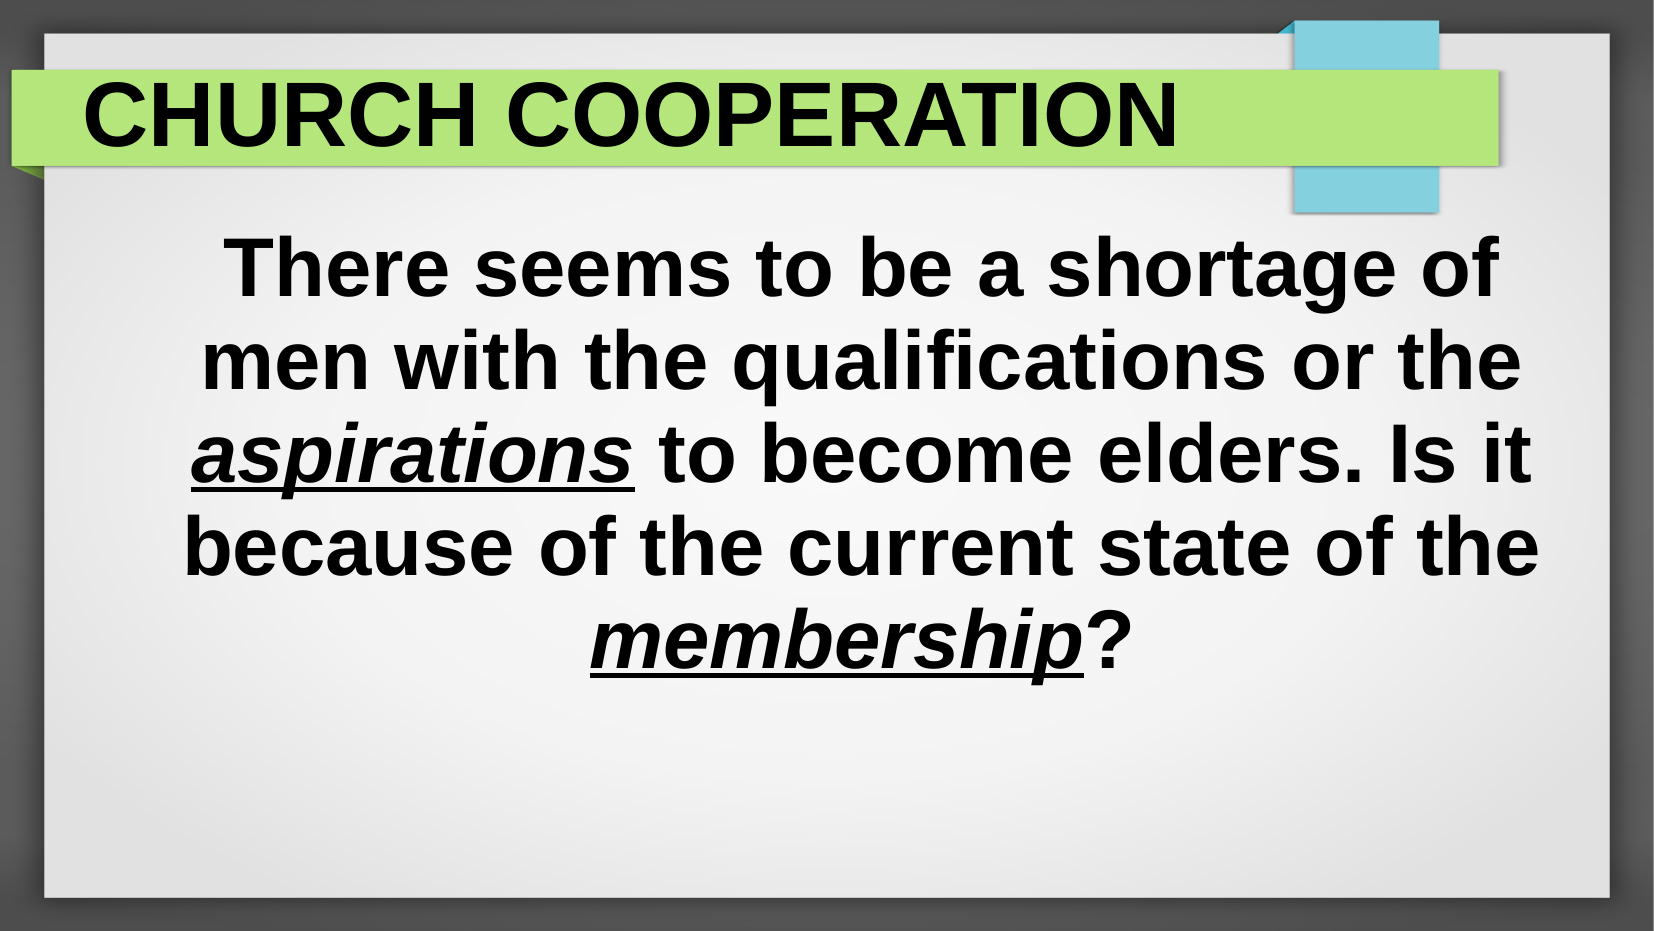

# CHURCH COOPERATION
There seems to be a shortage of men with the qualifications or the aspirations to become elders. Is it because of the current state of the membership?